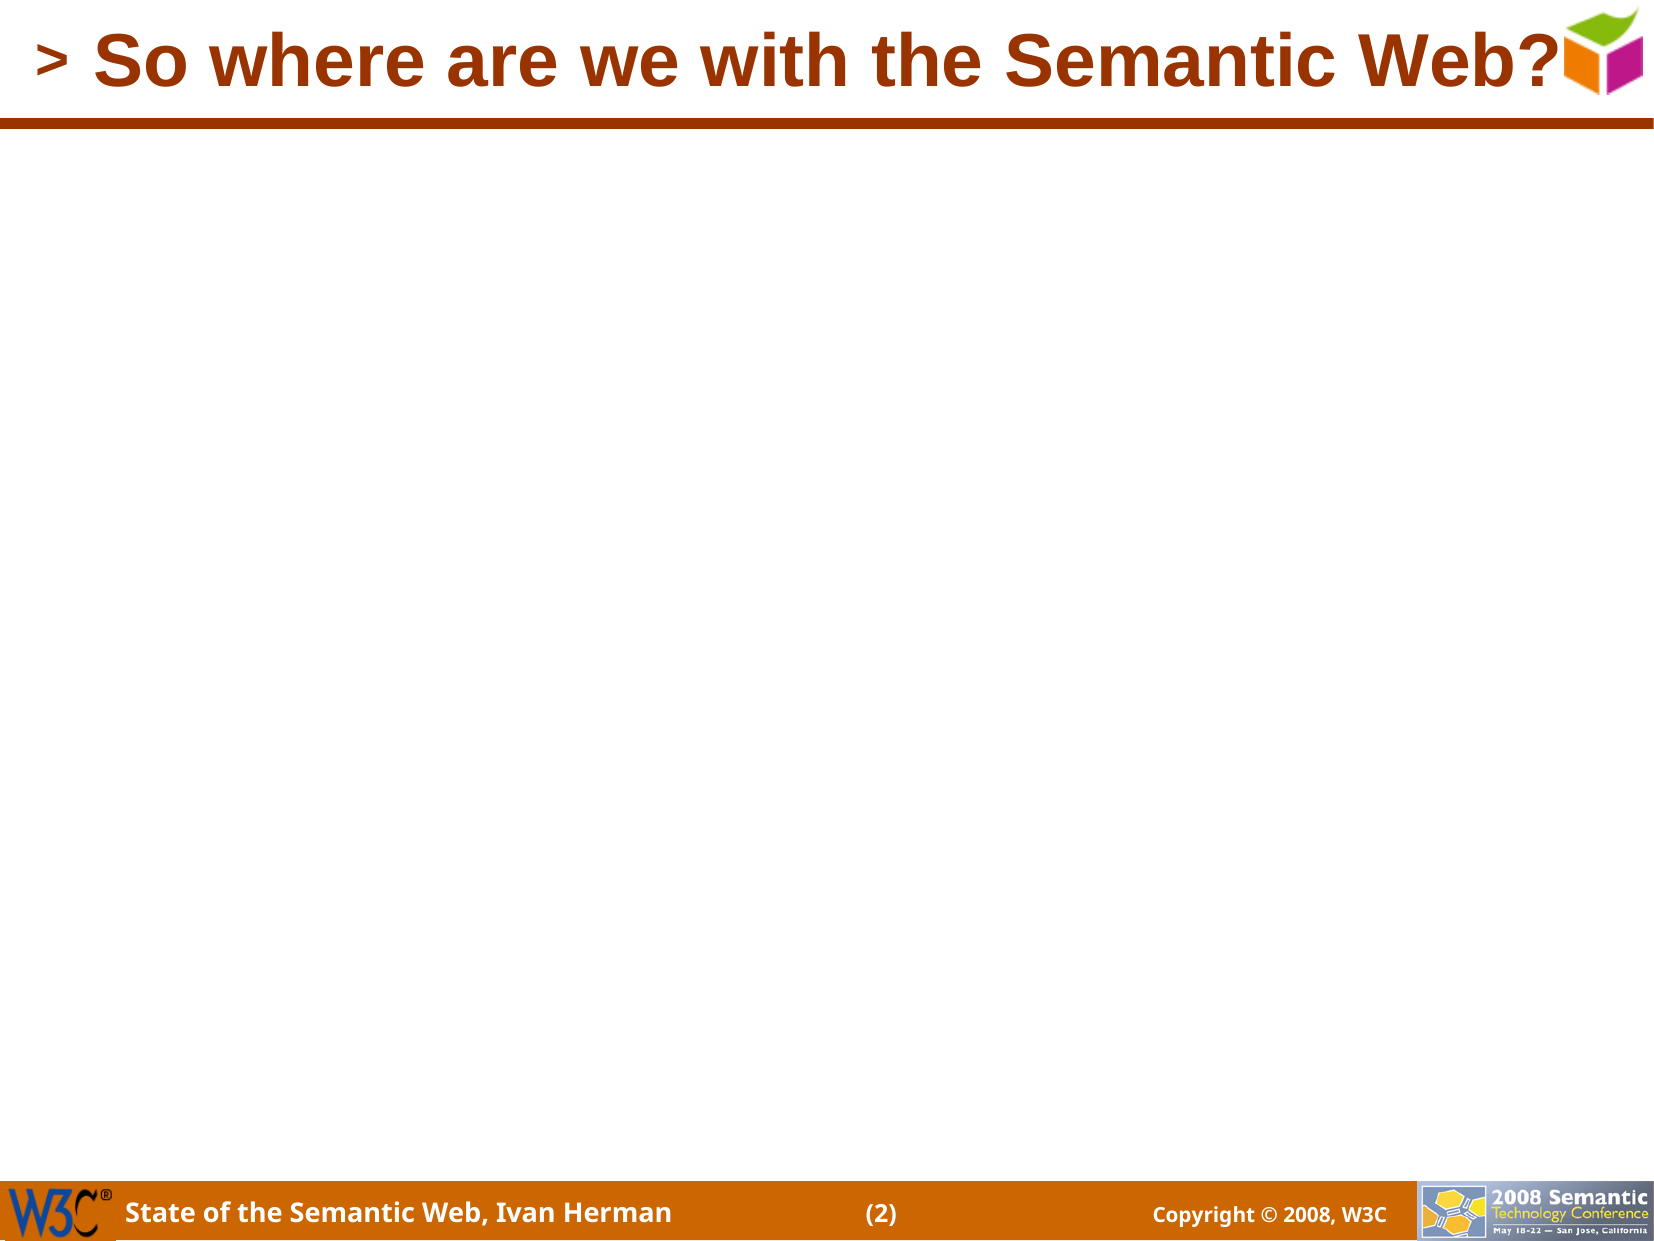

# So where are we with the Semantic Web?